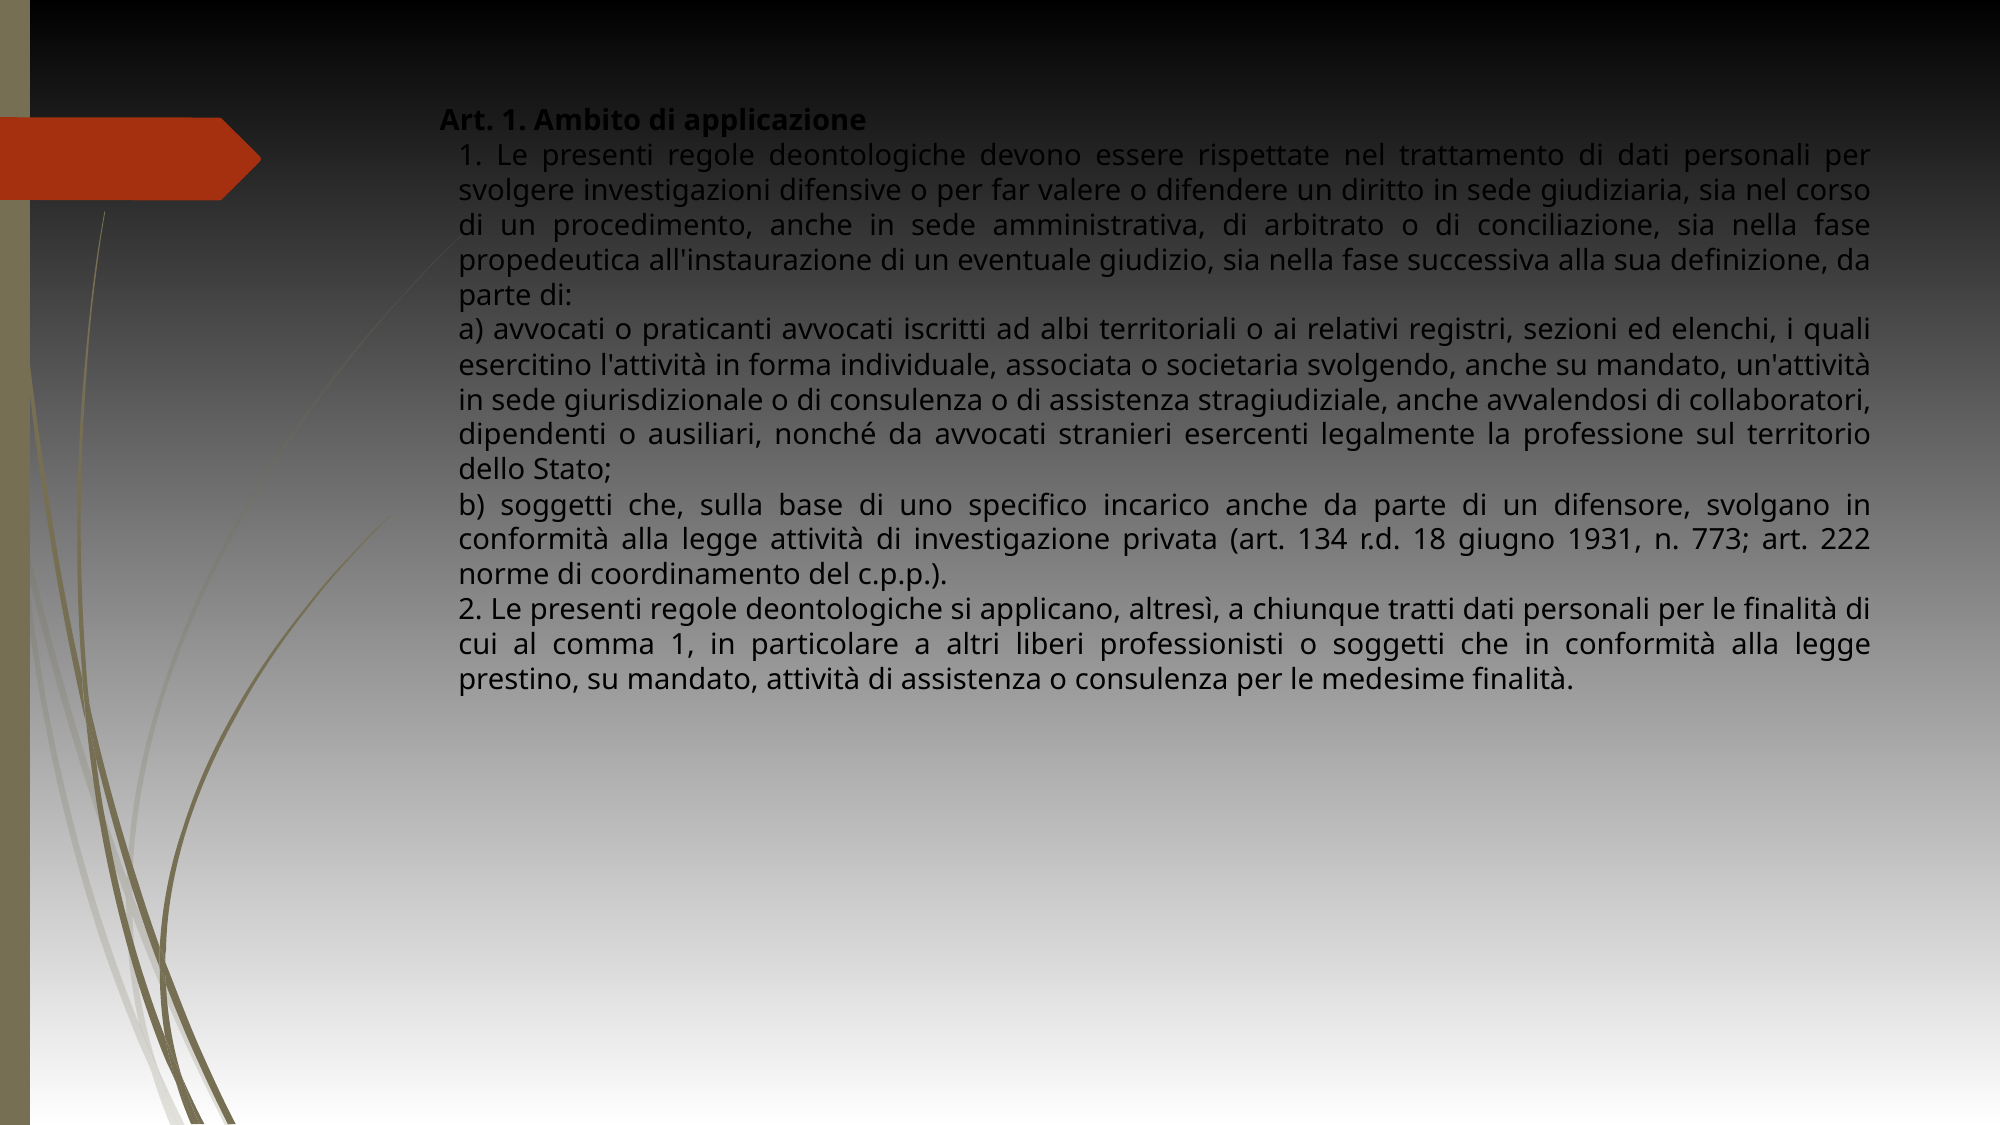

# Art. 1. Ambito di applicazione
1. Le presenti regole deontologiche devono essere rispettate nel trattamento di dati personali per svolgere investigazioni difensive o per far valere o difendere un diritto in sede giudiziaria, sia nel corso di un procedimento, anche in sede amministrativa, di arbitrato o di conciliazione, sia nella fase propedeutica all'instaurazione di un eventuale giudizio, sia nella fase successiva alla sua definizione, da parte di:
a) avvocati o praticanti avvocati iscritti ad albi territoriali o ai relativi registri, sezioni ed elenchi, i quali esercitino l'attività in forma individuale, associata o societaria svolgendo, anche su mandato, un'attività in sede giurisdizionale o di consulenza o di assistenza stragiudiziale, anche avvalendosi di collaboratori, dipendenti o ausiliari, nonché da avvocati stranieri esercenti legalmente la professione sul territorio dello Stato;
b) soggetti che, sulla base di uno specifico incarico anche da parte di un difensore, svolgano in conformità alla legge attività di investigazione privata (art. 134 r.d. 18 giugno 1931, n. 773; art. 222 norme di coordinamento del c.p.p.).
2. Le presenti regole deontologiche si applicano, altresì, a chiunque tratti dati personali per le finalità di cui al comma 1, in particolare a altri liberi professionisti o soggetti che in conformità alla legge prestino, su mandato, attività di assistenza o consulenza per le medesime finalità.